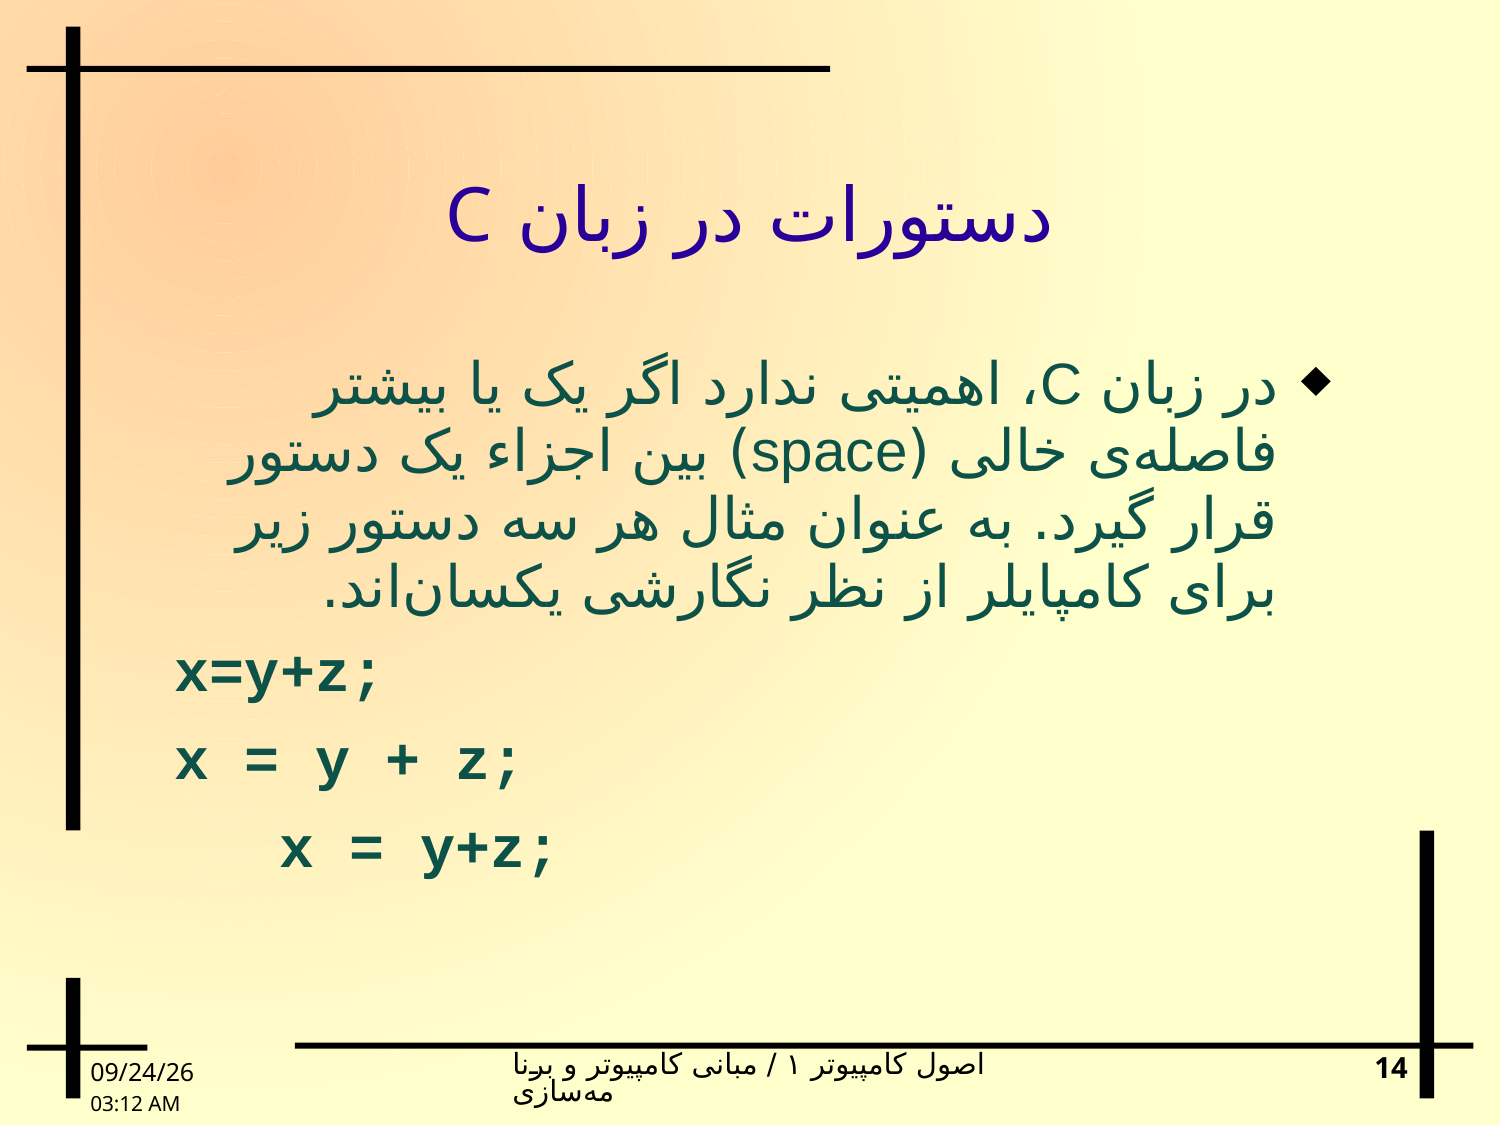

دستورات در زبان C
# در زبان C، اهمیتی ندارد اگر یک یا بیشتر فاصله‌ی خالی (space) بین اجزاء یک دستور قرار گیرد. به عنوان مثال هر سه دستور زیر برای کامپایلر از نظر نگارشی یکسان‌اند.
x=y+z;
x = y + z;
 x = y+z;
اصول کامپیوتر ۱ / مبانی کامپیوتر و برنامه‌سازی
14